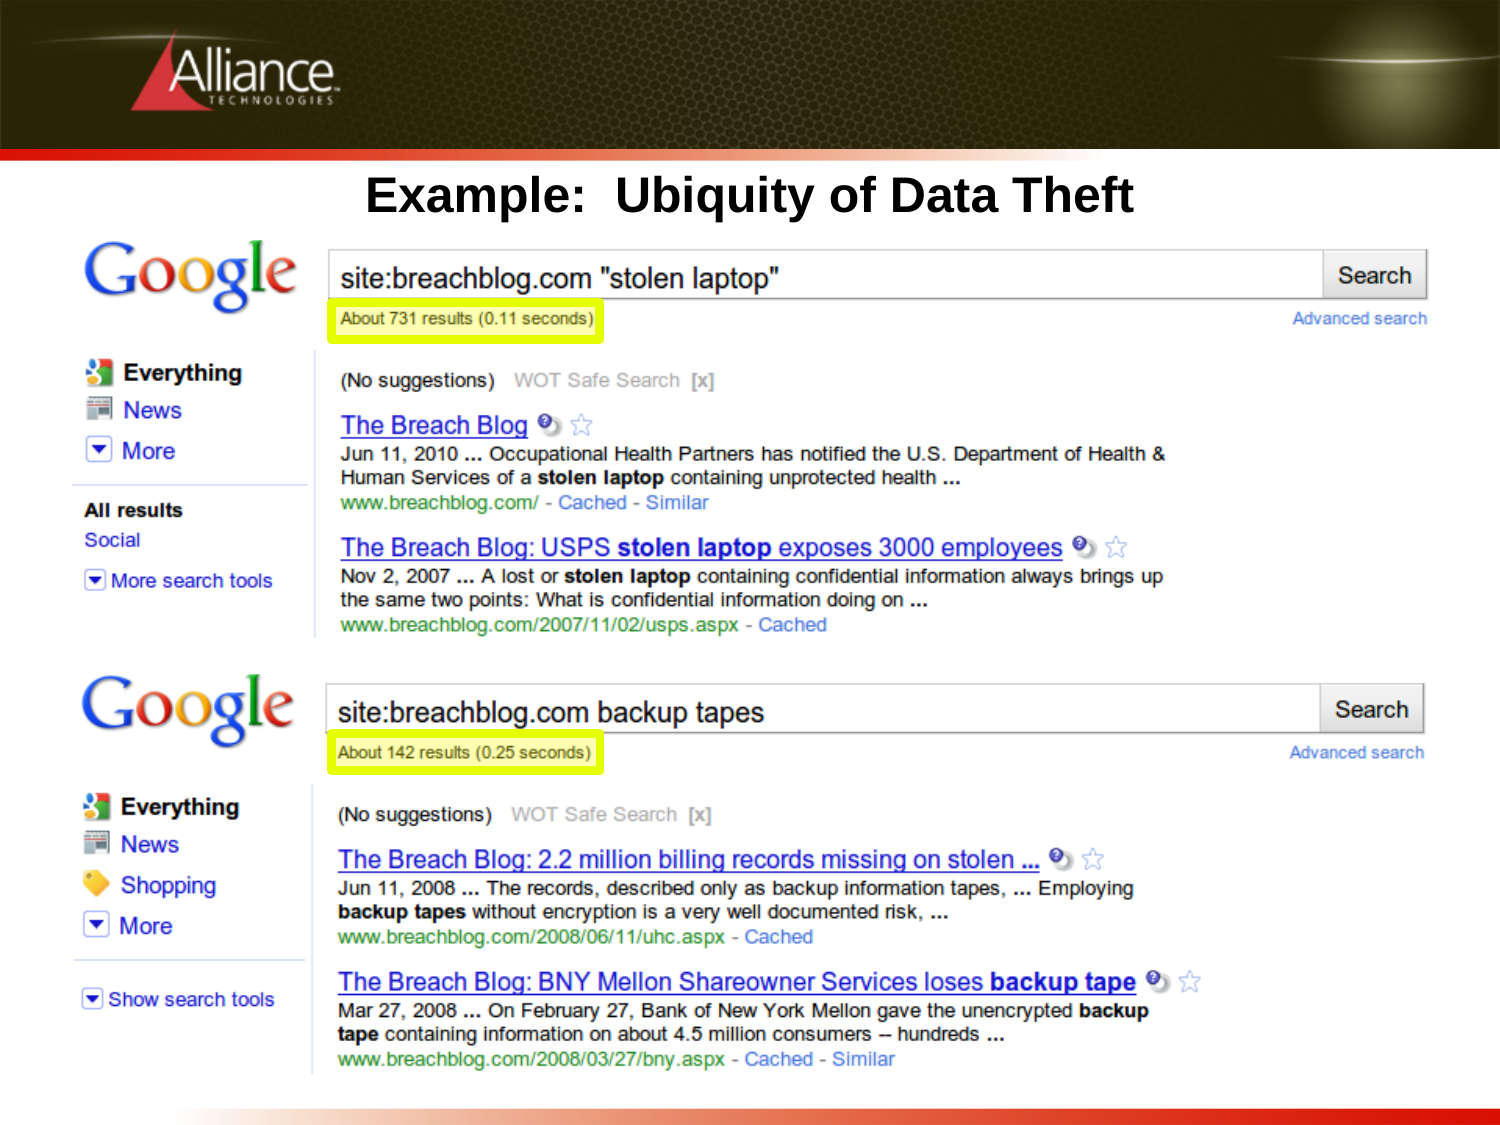

Example: Compromised Site
Example: Compromised Site
Example: Ubiquity of Data Theft